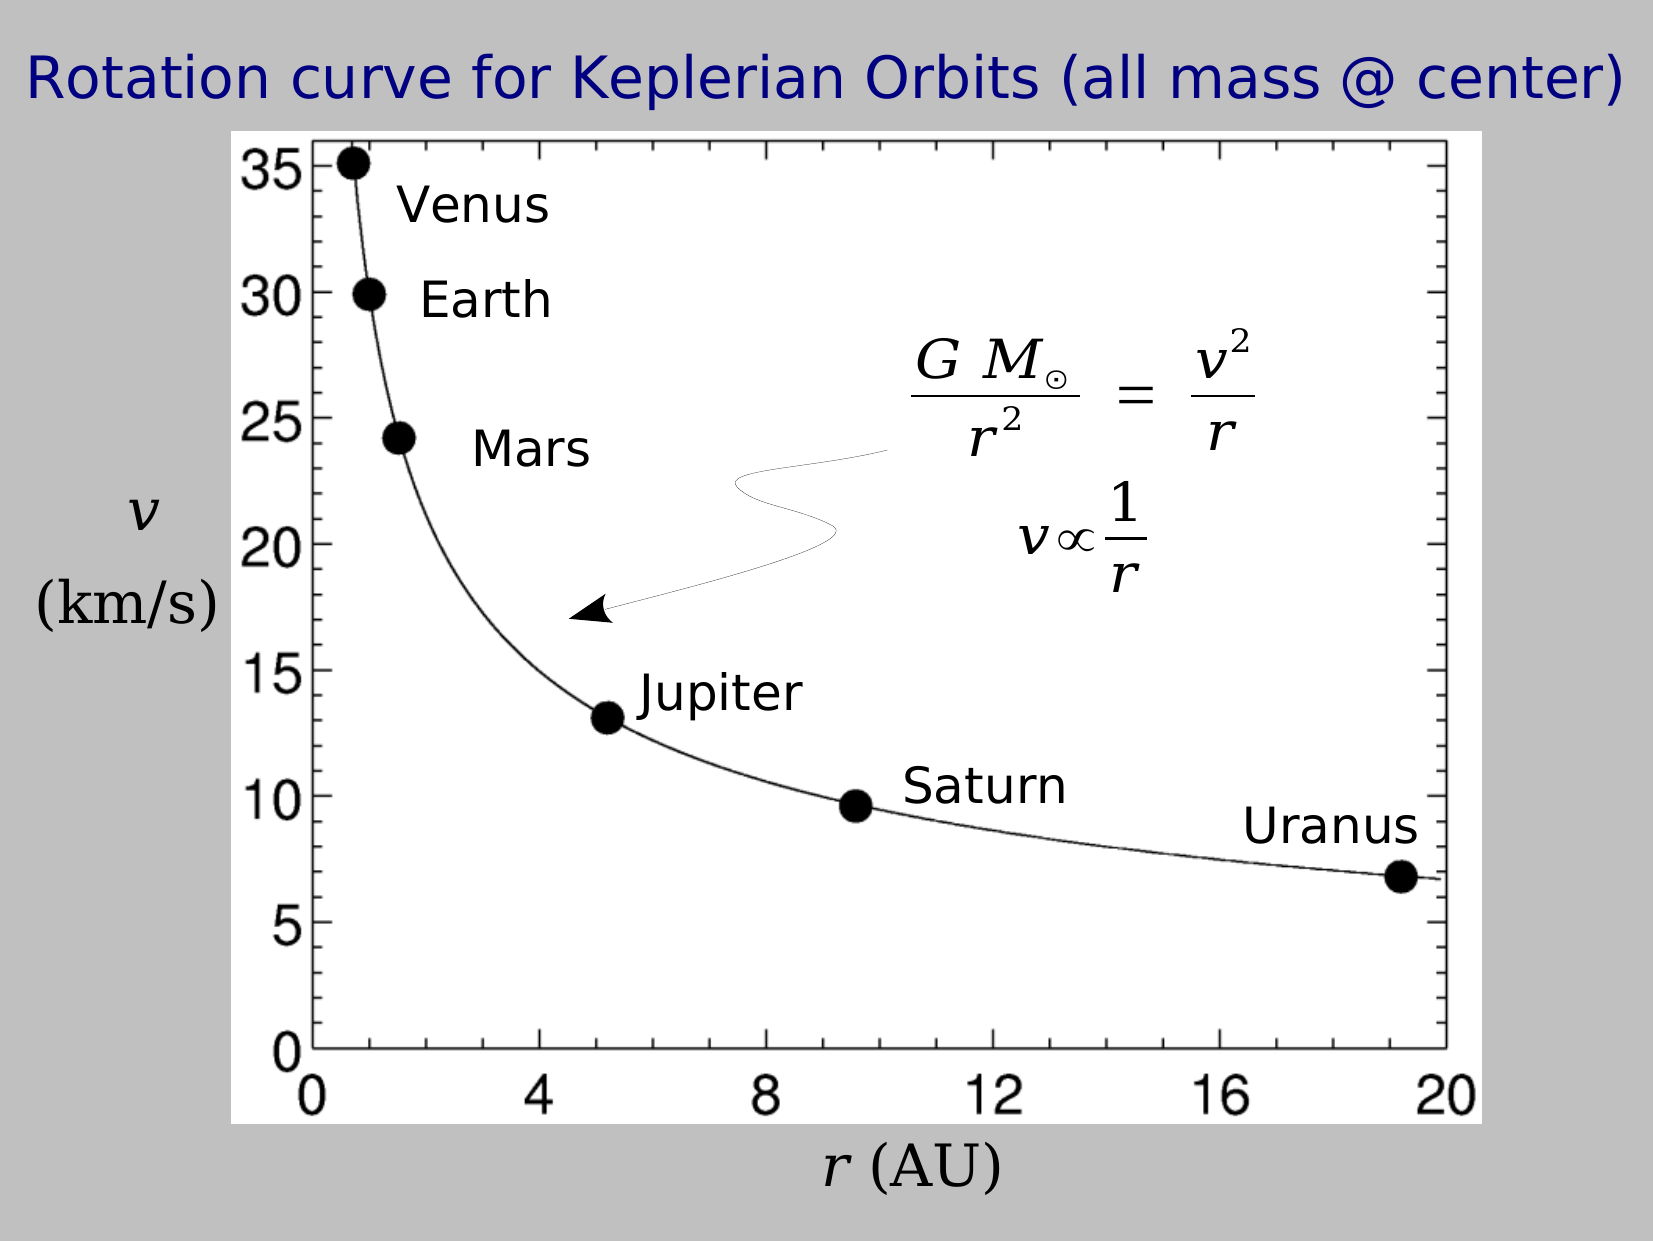

Rotation curve for Keplerian Orbits (all mass @ center)
Venus
Earth
Mars
v
(km/s)
Jupiter
Saturn
Uranus
r (AU)